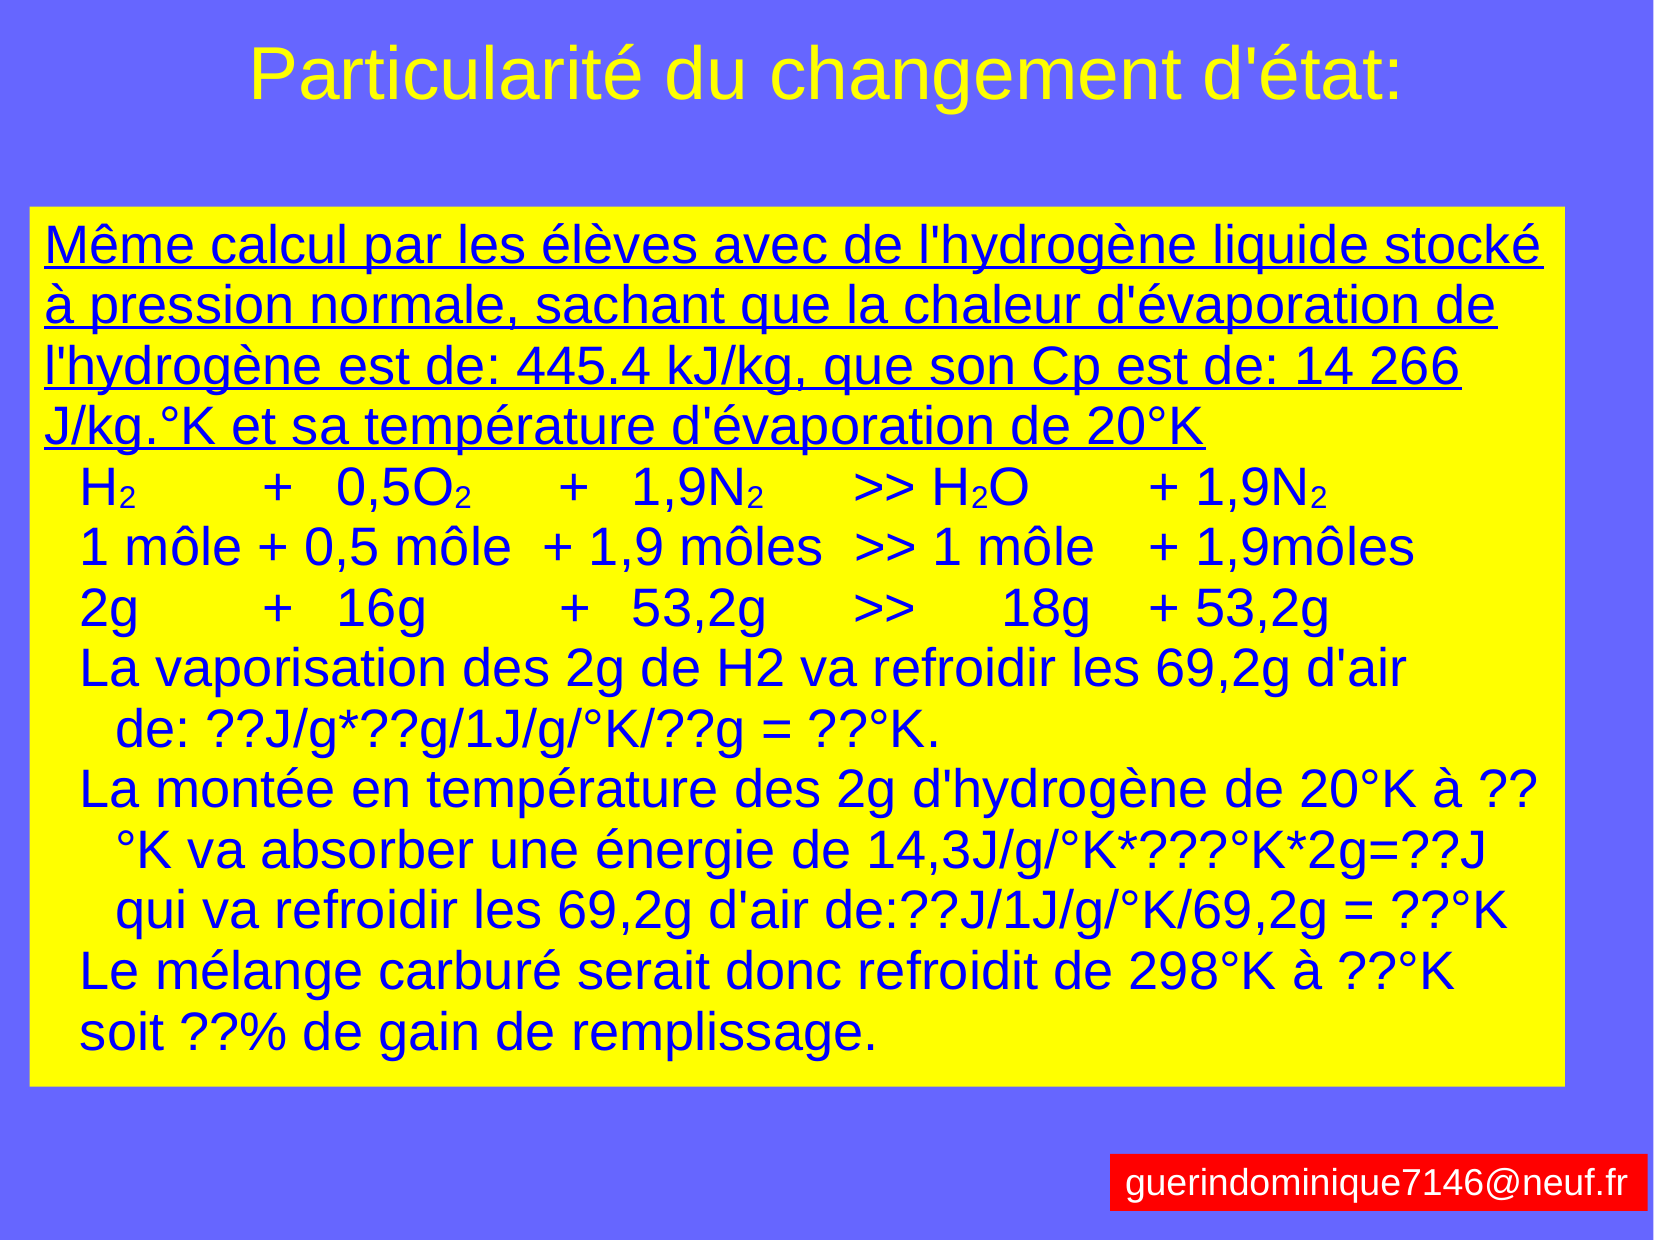

# Particularité du changement d'état:
Même calcul par les élèves avec de l'hydrogène liquide stocké à pression normale, sachant que la chaleur d'évaporation de l'hydrogène est de: 445.4 kJ/kg, que son Cp est de: 14 266 J/kg.°K et sa température d'évaporation de 20°K
H2		+	0,5O2 	+	1,9N2 	>> H2O		+ 1,9N2
1 môle + 0,5 môle + 1,9 môles >> 1 môle	+ 1,9môles
2g 	+	16g	 +	53,2g 	>>		18g 	+ 53,2g
La vaporisation des 2g de H2 va refroidir les 69,2g d'air de: ??J/g*??g/1J/g/°K/??g = ??°K.
La montée en température des 2g d'hydrogène de 20°K à ??°K va absorber une énergie de 14,3J/g/°K*???°K*2g=??J qui va refroidir les 69,2g d'air de:??J/1J/g/°K/69,2g = ??°K
Le mélange carburé serait donc refroidit de 298°K à ??°K
soit ??% de gain de remplissage.
guerindominique7146@neuf.fr